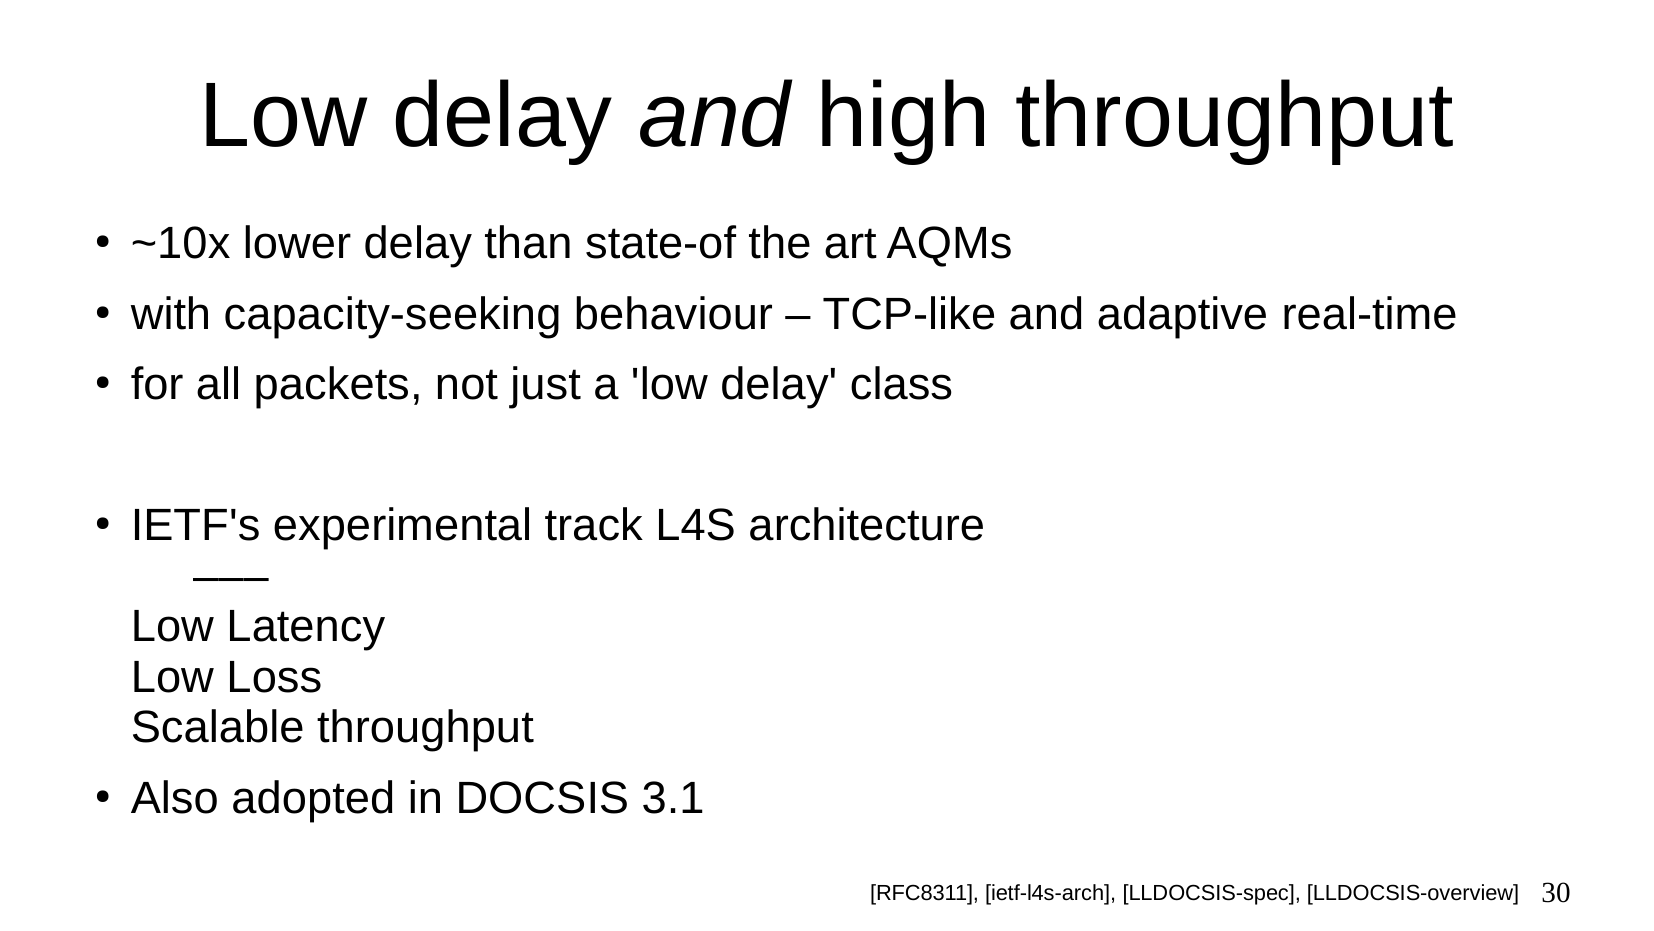

# Low delay and high throughput
~10x lower delay than state-of the art AQMs
with capacity-seeking behaviour – TCP-like and adaptive real-time
for all packets, not just a 'low delay' class
IETF's experimental track L4S architecture
 –––
Low Latency
Low Loss
Scalable throughput
Also adopted in DOCSIS 3.1
[RFC8311], [ietf-l4s-arch], [LLDOCSIS-spec], [LLDOCSIS-overview]
30